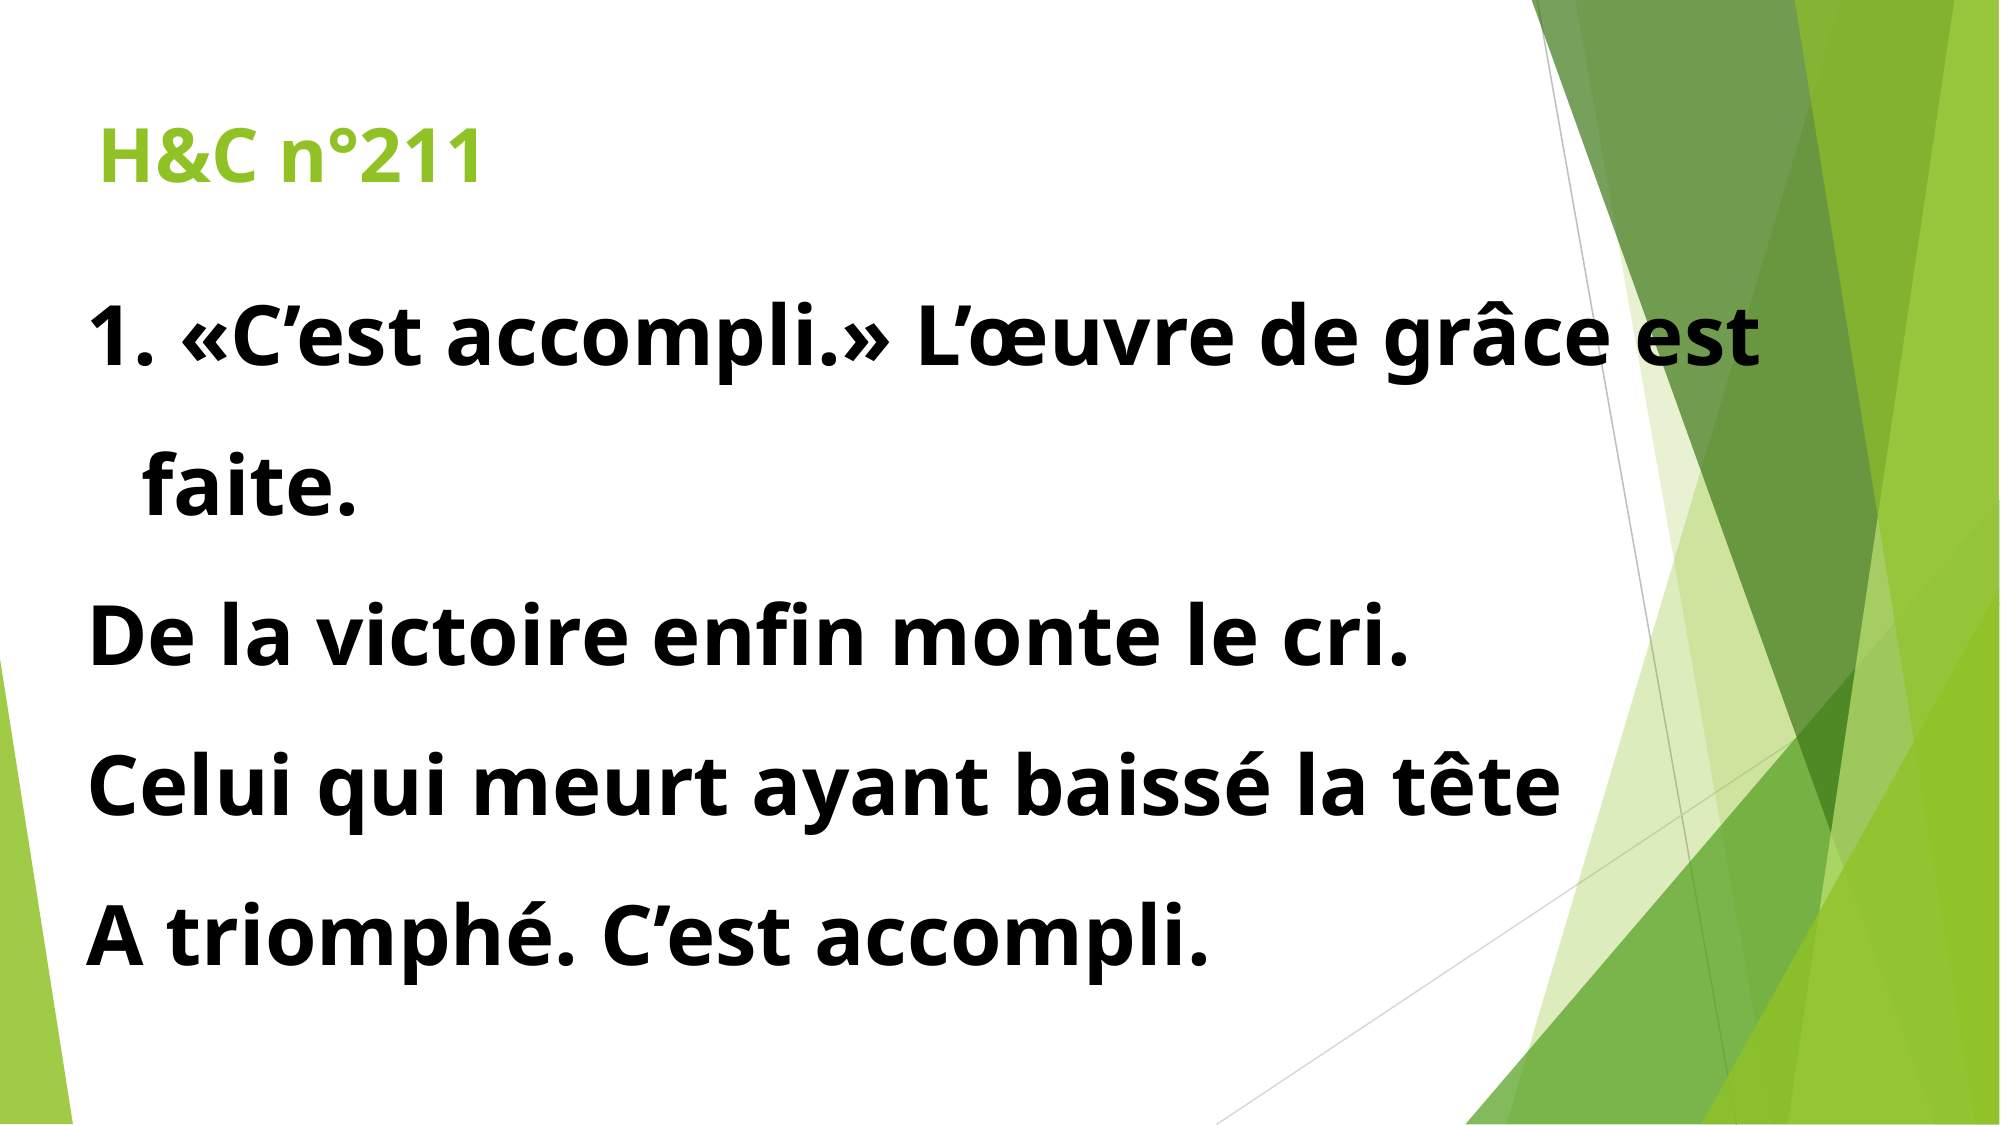

H&C n°211
1. «C’est accompli.» L’œuvre de grâce est faite.
De la victoire enfin monte le cri.
Celui qui meurt ayant baissé la tête
A triomphé. C’est accompli.